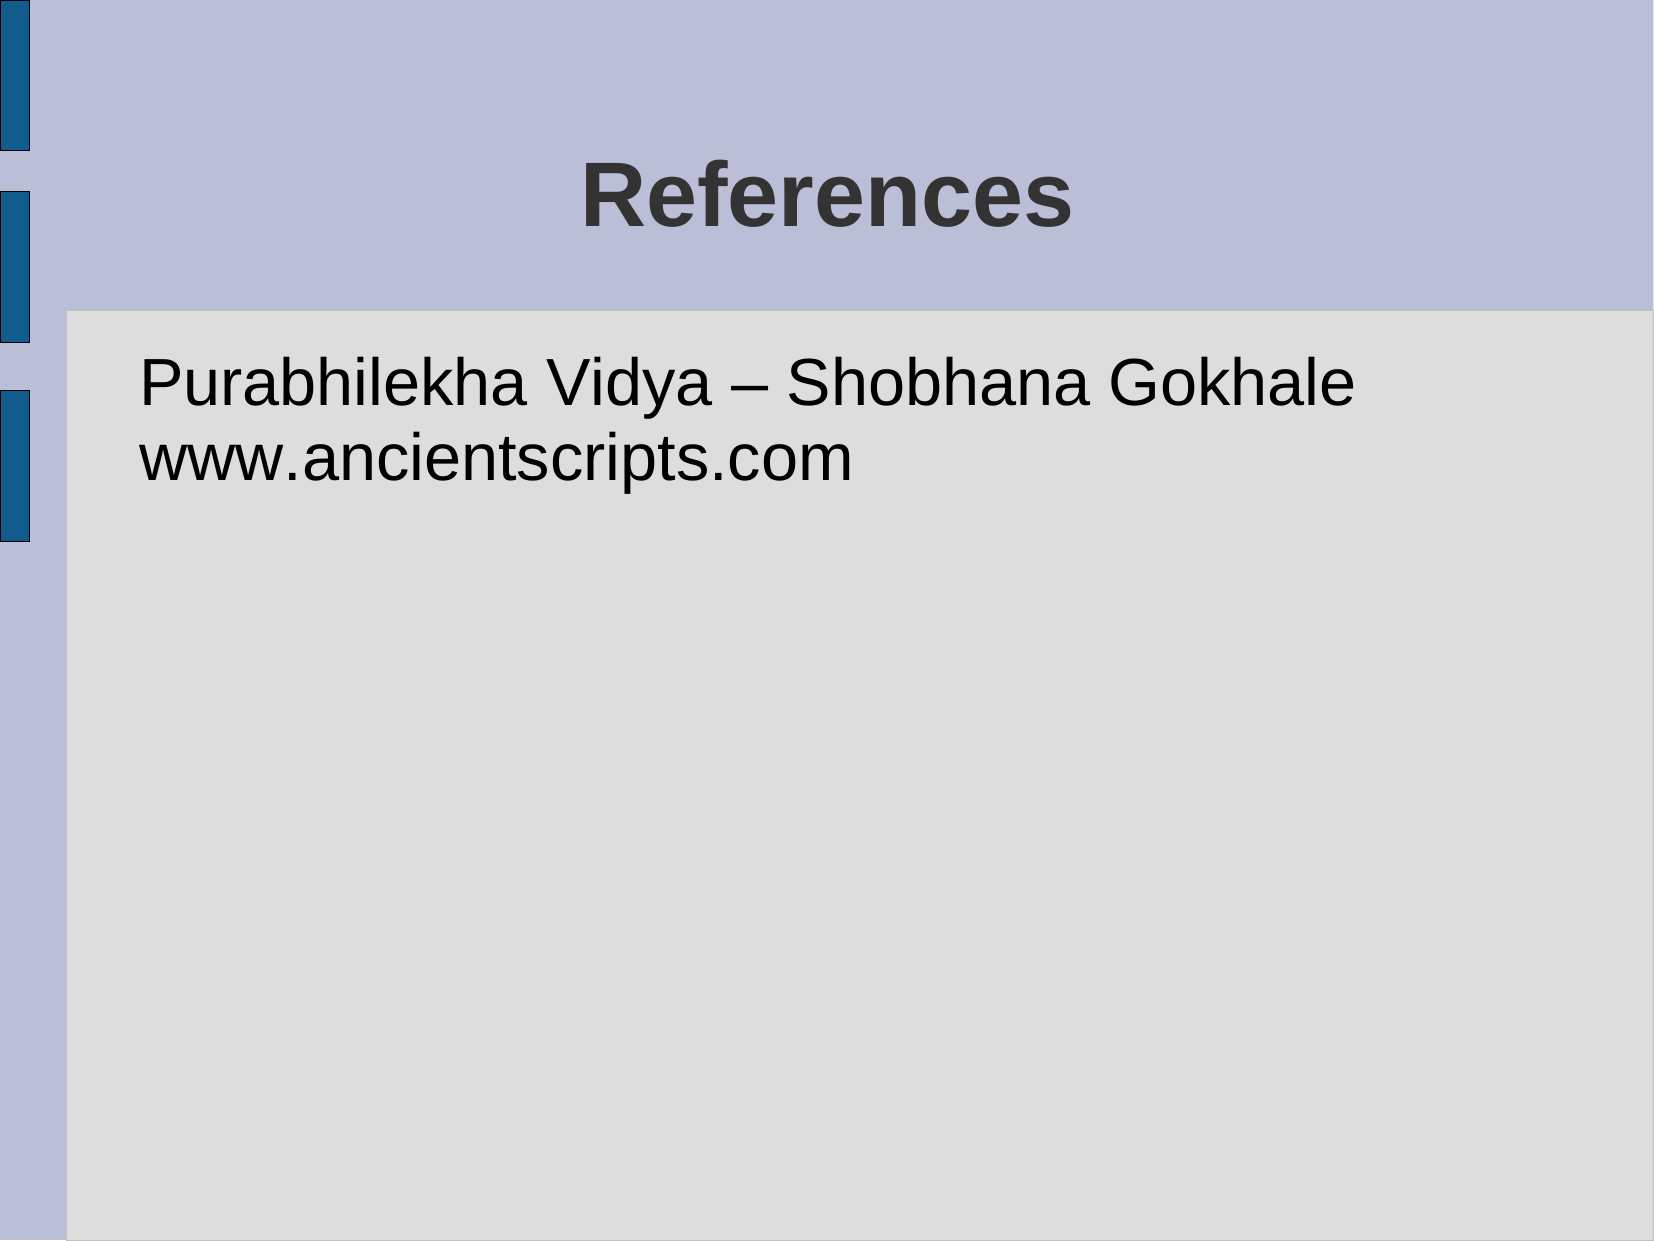

# References
Purabhilekha Vidya – Shobhana Gokhale
www.ancientscripts.com